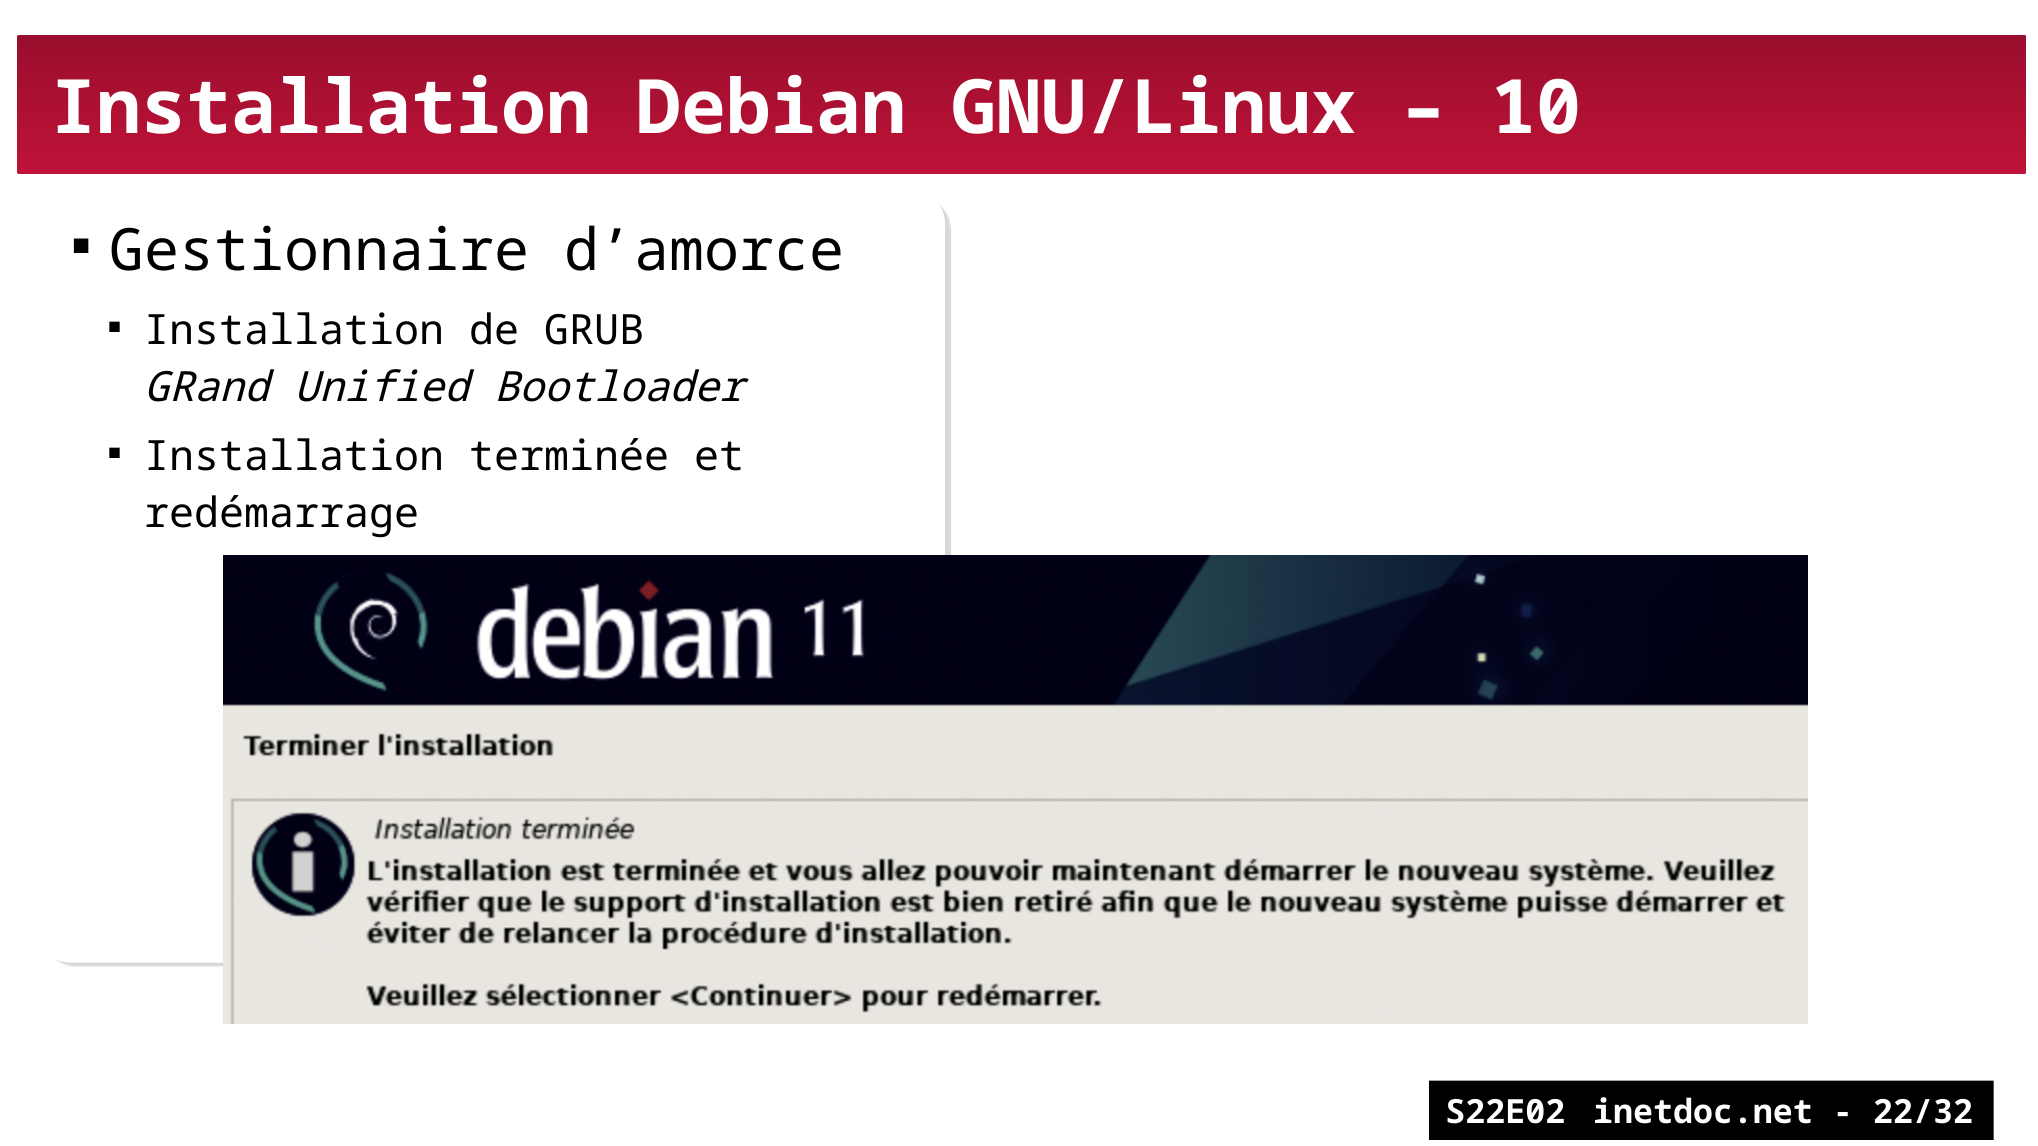

Installation Debian GNU/Linux – 10
Gestionnaire d’amorce
Installation de GRUB
GRand Unified Bootloader
Installation terminée et redémarrage
S22E02	inetdoc.net - /32